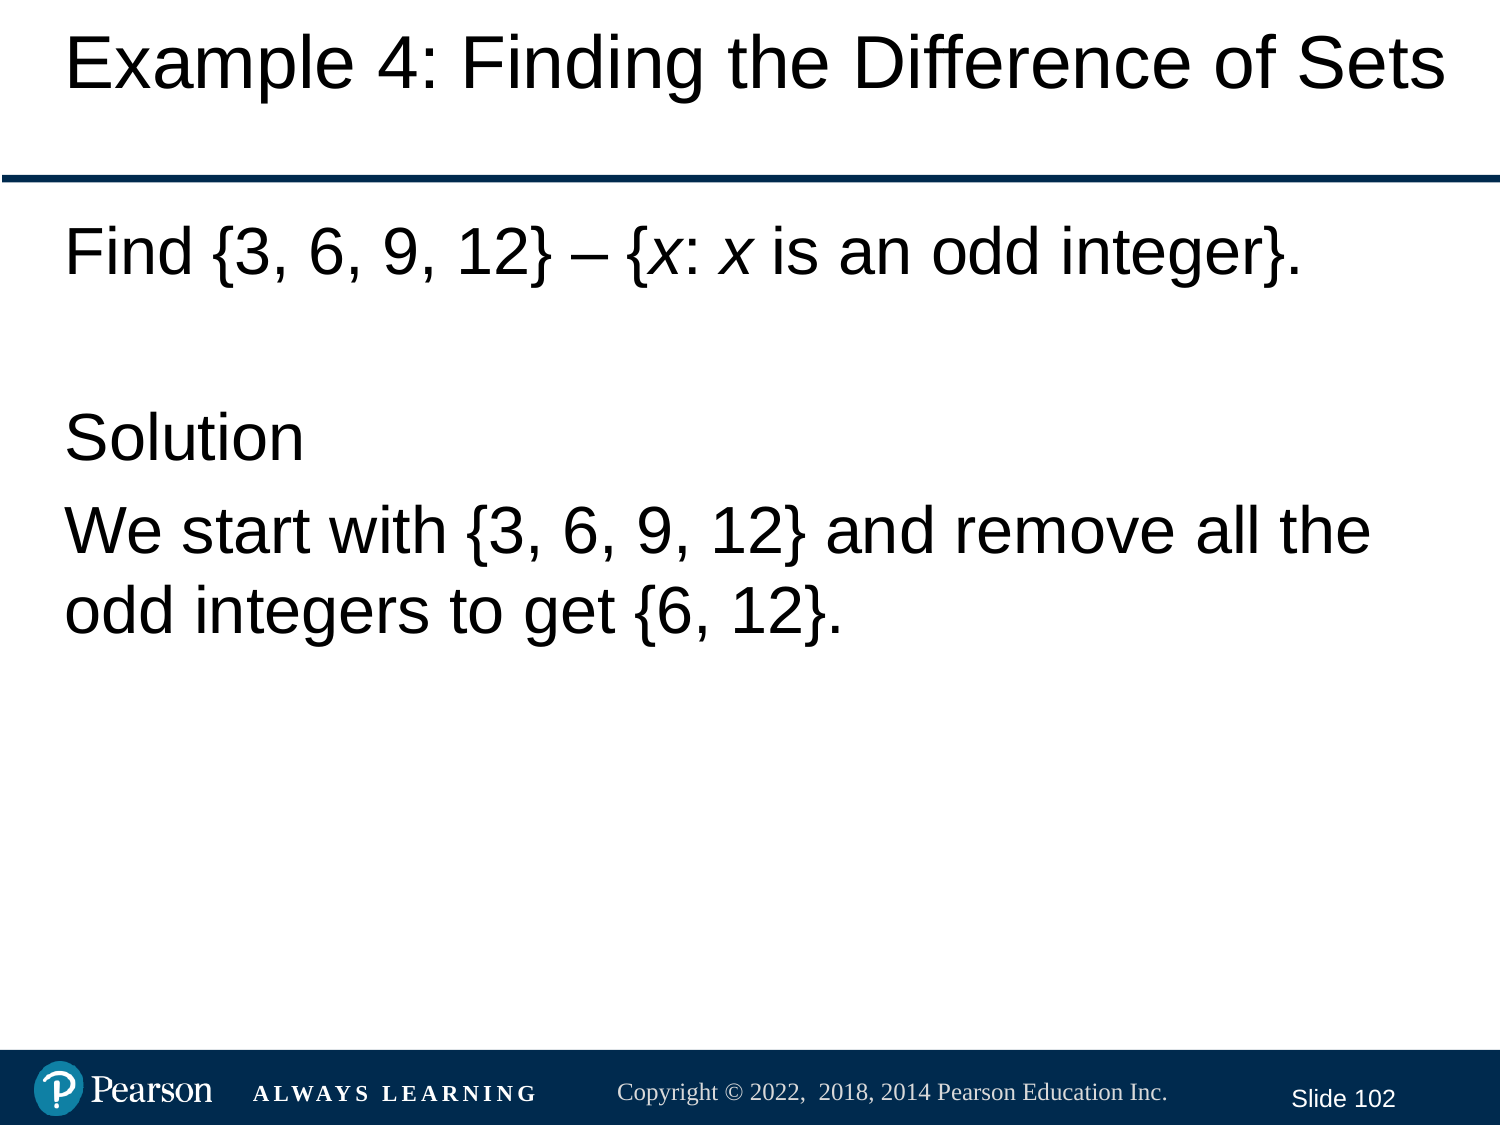

# Example 4: Finding the Difference of Sets
Find {3, 6, 9, 12} – {x: x is an odd integer}.
Solution
We start with {3, 6, 9, 12} and remove all the odd integers to get {6, 12}.